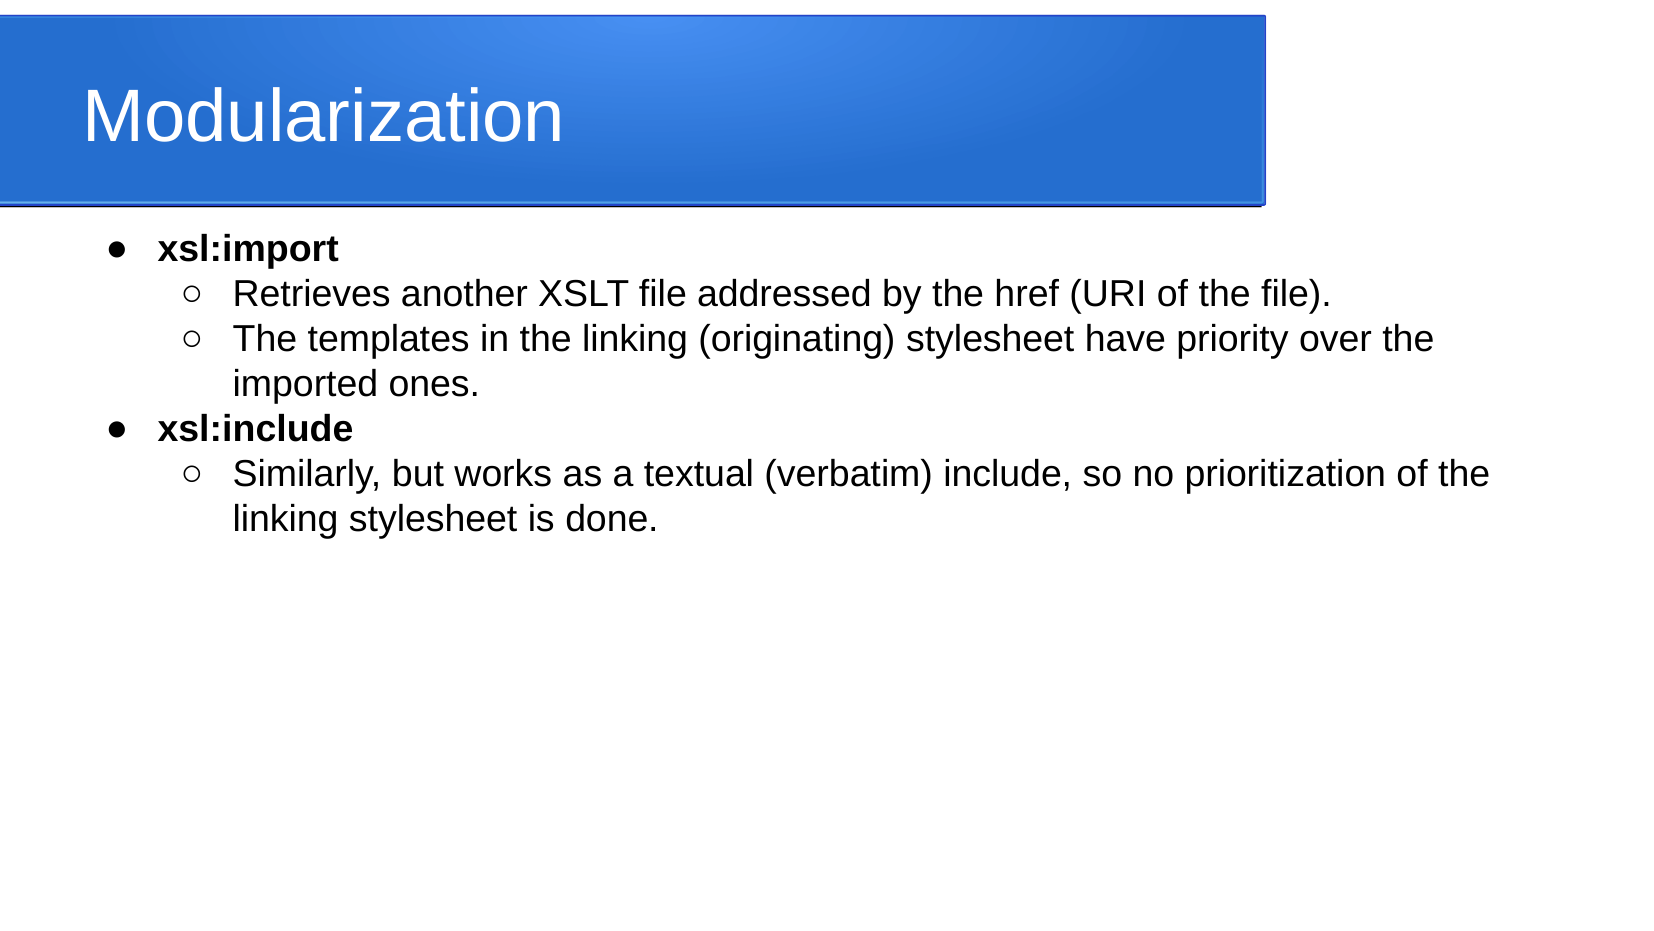

# Modularization
xsl:import
Retrieves another XSLT file addressed by the href (URI of the file).
The templates in the linking (originating) stylesheet have priority over the imported ones.
xsl:include
Similarly, but works as a textual (verbatim) include, so no prioritization of the linking stylesheet is done.